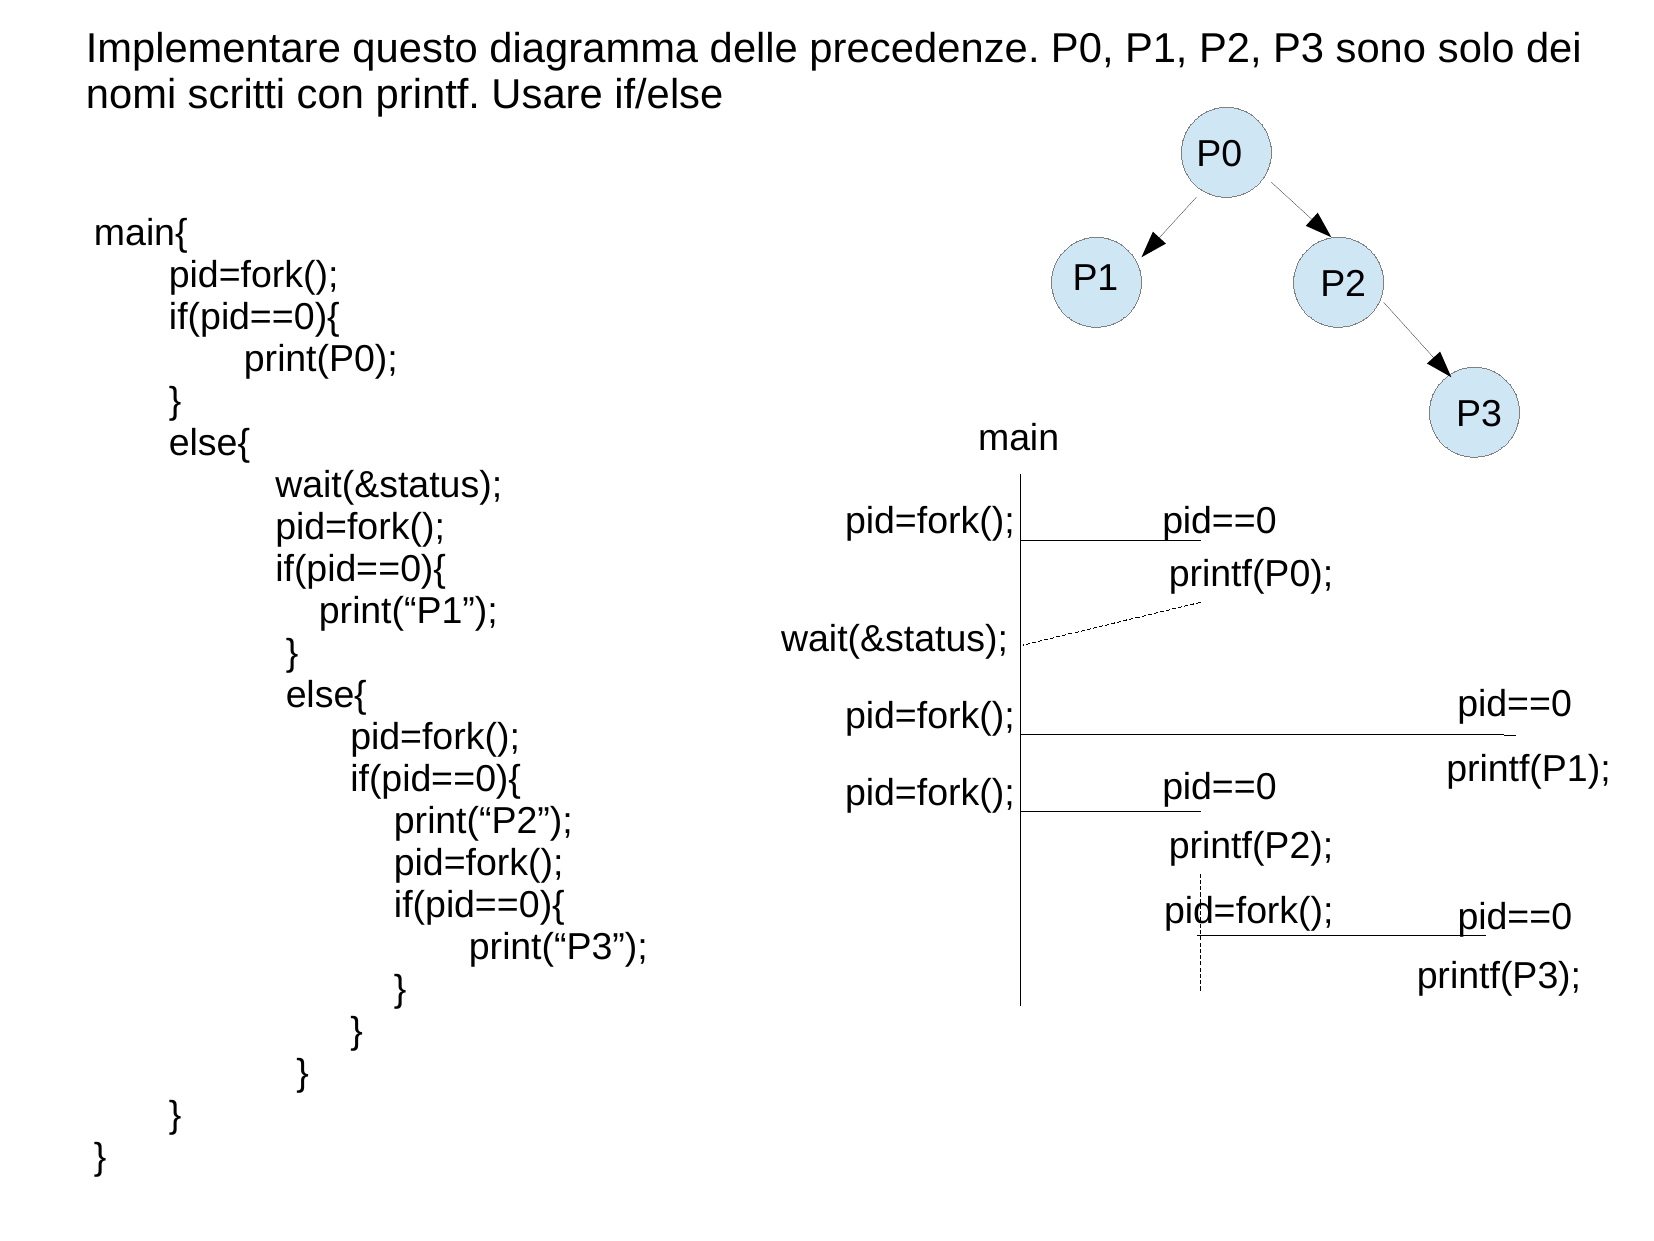

# Implementare questo diagramma delle precedenze. P0, P1, P2, P3 sono solo dei nomi scritti con printf. Usare if/else
P0
main{
	pid=fork();
	if(pid==0){
		print(P0);
	}
	else{
		 wait(&status);
		 pid=fork();
		 if(pid==0){
			print(“P1”);
		 }
		 else{
			 pid=fork();
			 if(pid==0){
				print(“P2”);
				pid=fork();
				if(pid==0){
					print(“P3”);
			 	}
			 }
		 }
	}
}
P1
P2
P3
main
pid=fork();
pid==0
printf(P0);
wait(&status);
pid==0
pid=fork();
printf(P1);
pid==0
pid=fork();
printf(P2);
pid=fork();
pid==0
printf(P3);